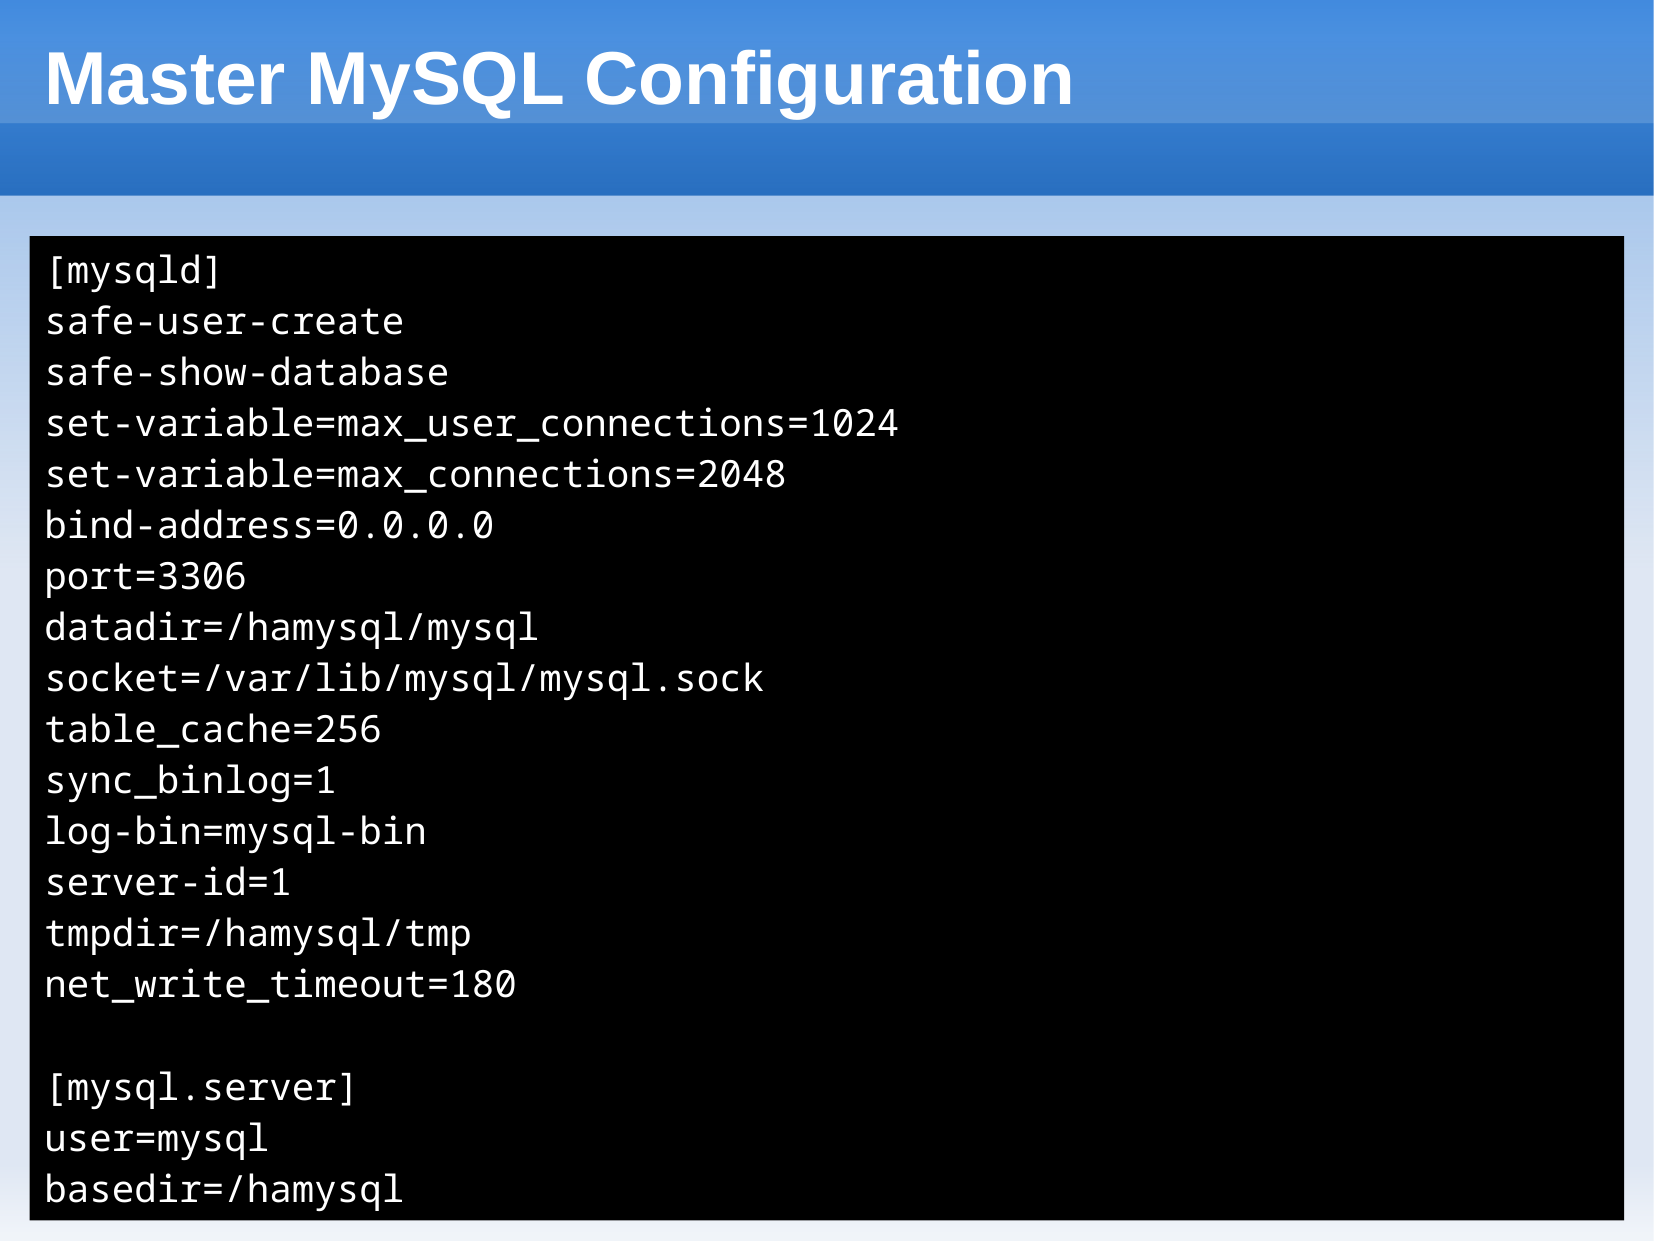

Master MySQL Configuration
[mysqld]
safe-user-create
safe-show-database
set-variable=max_user_connections=1024
set-variable=max_connections=2048
bind-address=0.0.0.0
port=3306
datadir=/hamysql/mysql
socket=/var/lib/mysql/mysql.sock
table_cache=256
sync_binlog=1
log-bin=mysql-bin
server-id=1
tmpdir=/hamysql/tmp
net_write_timeout=180
[mysql.server]
user=mysql
basedir=/hamysql